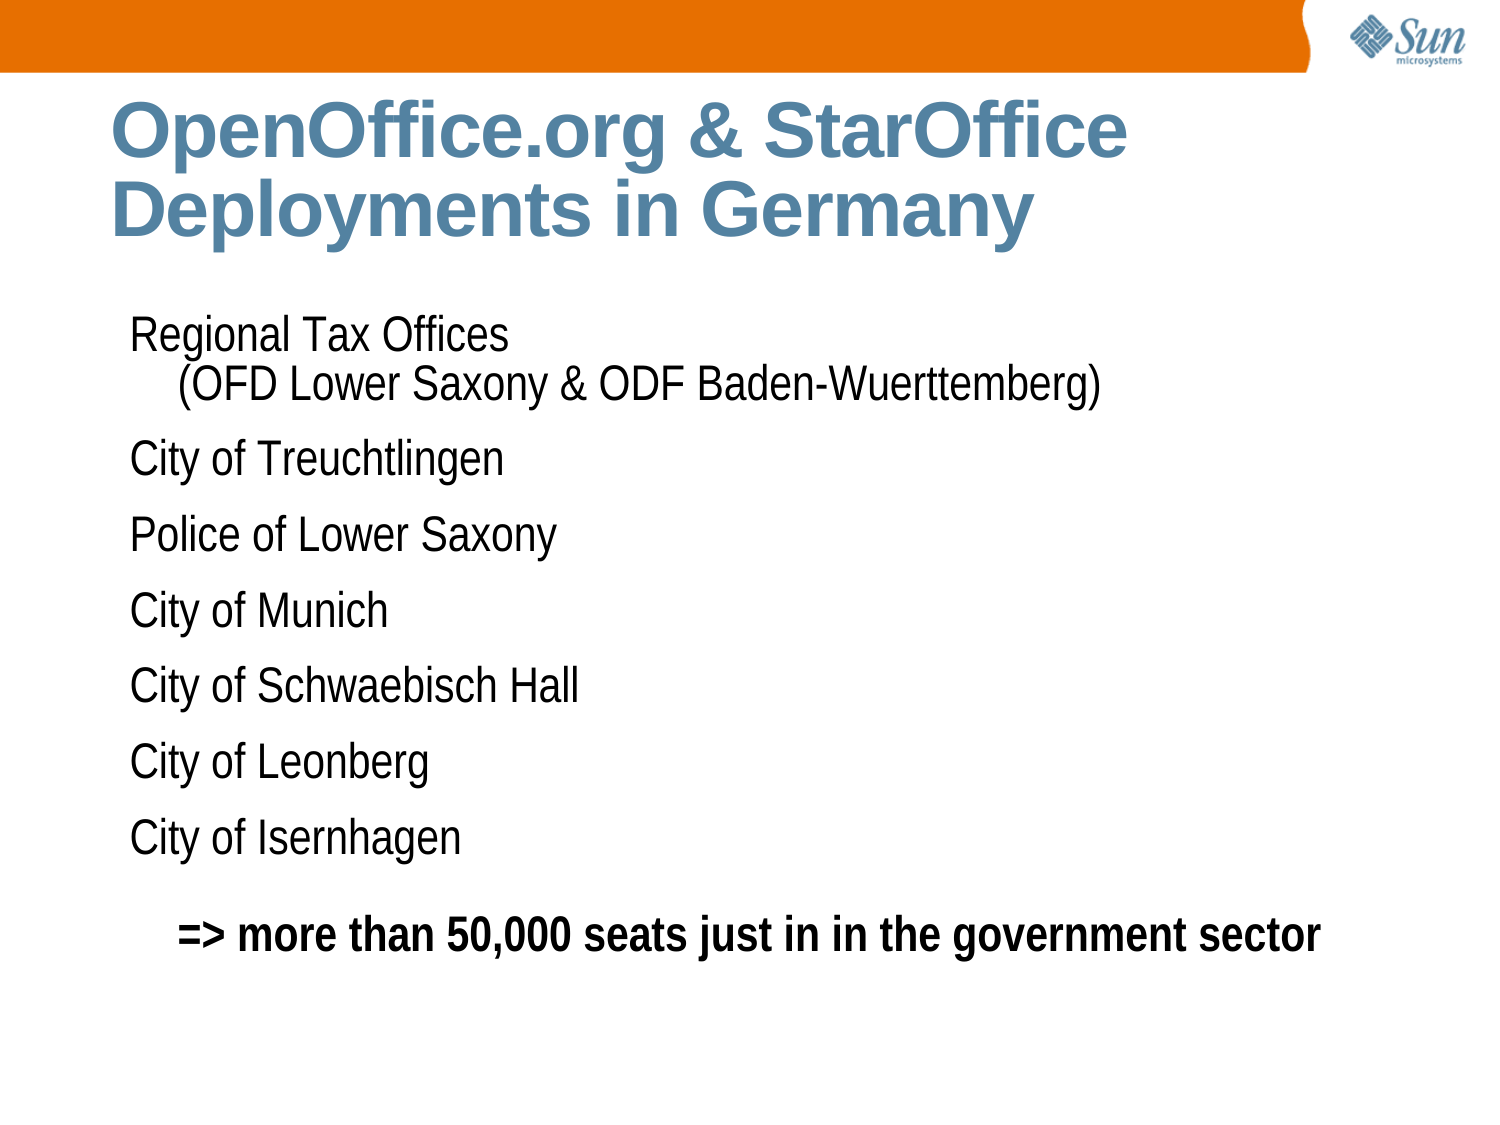

# OpenOffice.org & StarOffice Deployments in Germany
Regional Tax Offices
(OFD Lower Saxony & ODF Baden-Wuerttemberg)
City of Treuchtlingen
Police of Lower Saxony
City of Munich
City of Schwaebisch Hall
City of Leonberg
City of Isernhagen
=> more than 50,000 seats just in in the government sector